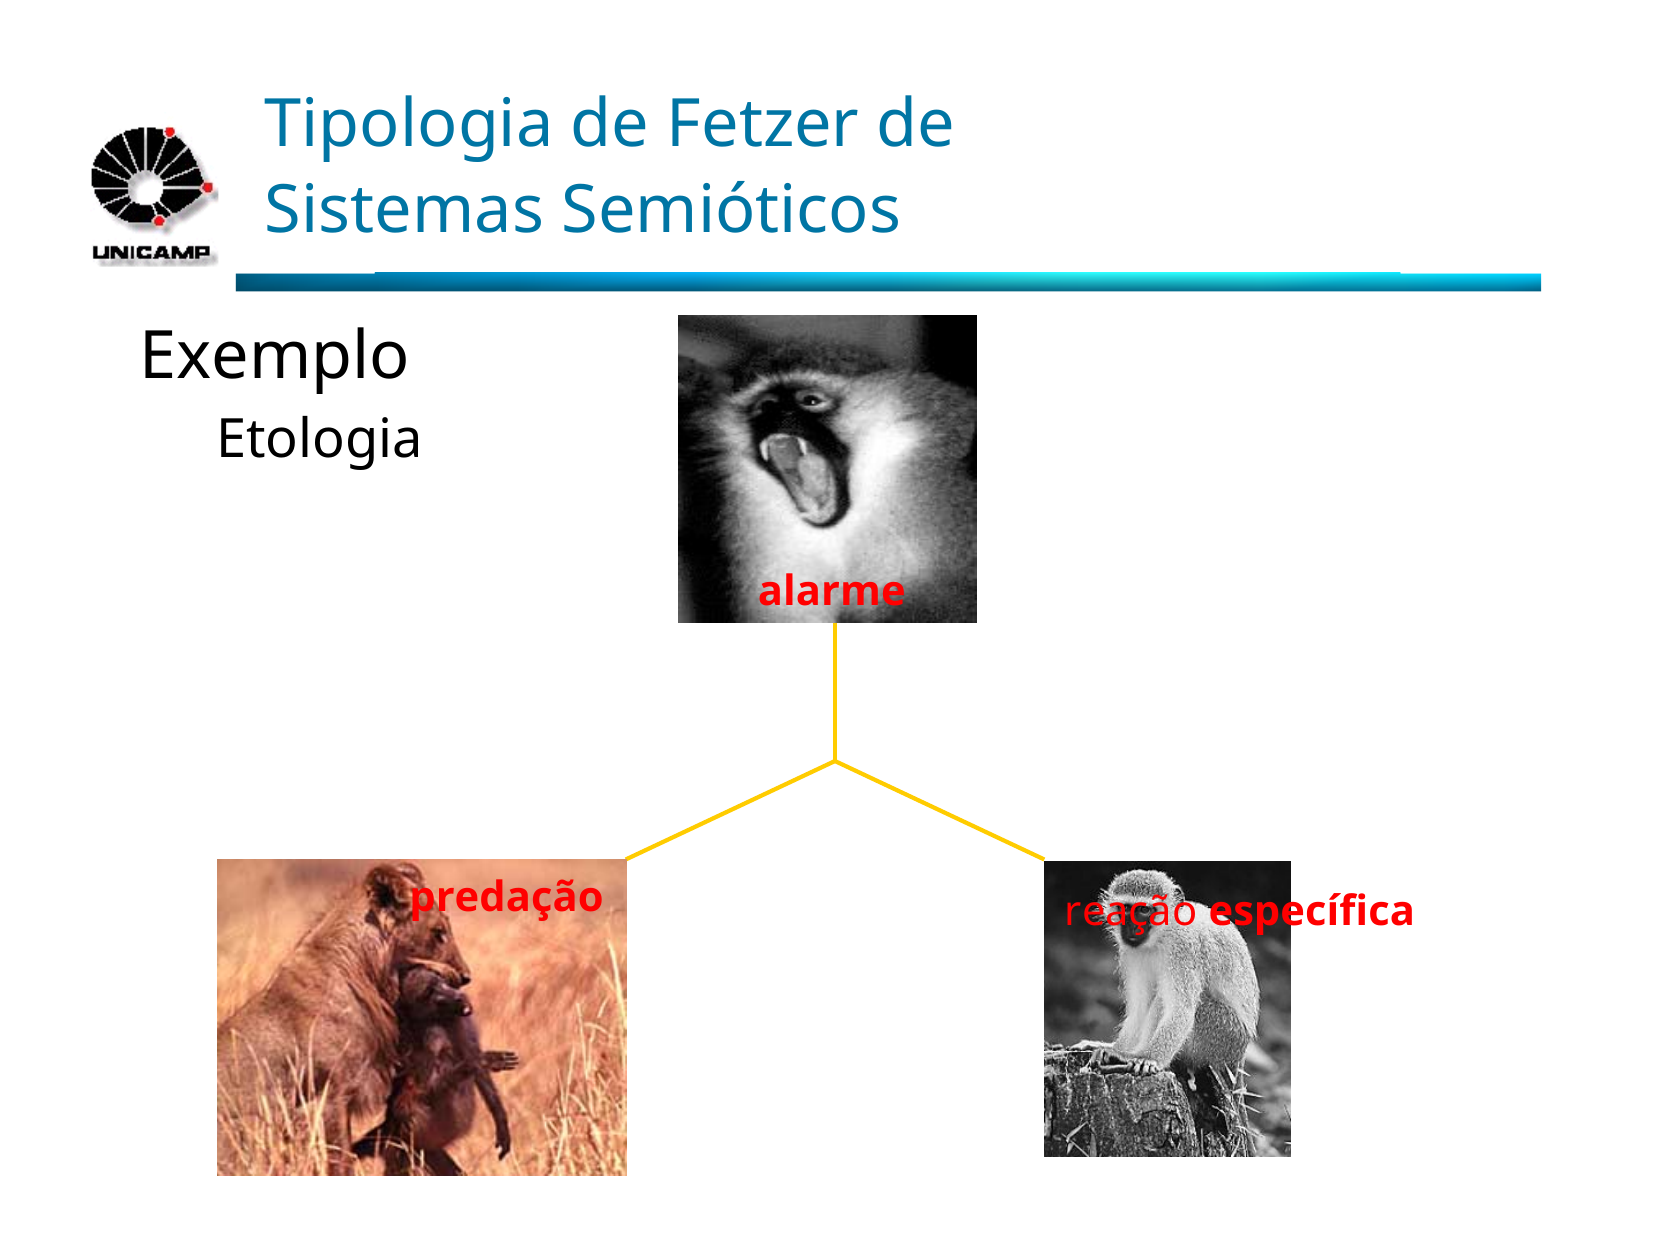

# Tipologia de Fetzer de Sistemas Semióticos
Exemplo
Etologia
alarme
S
O
I
predação
reação específica